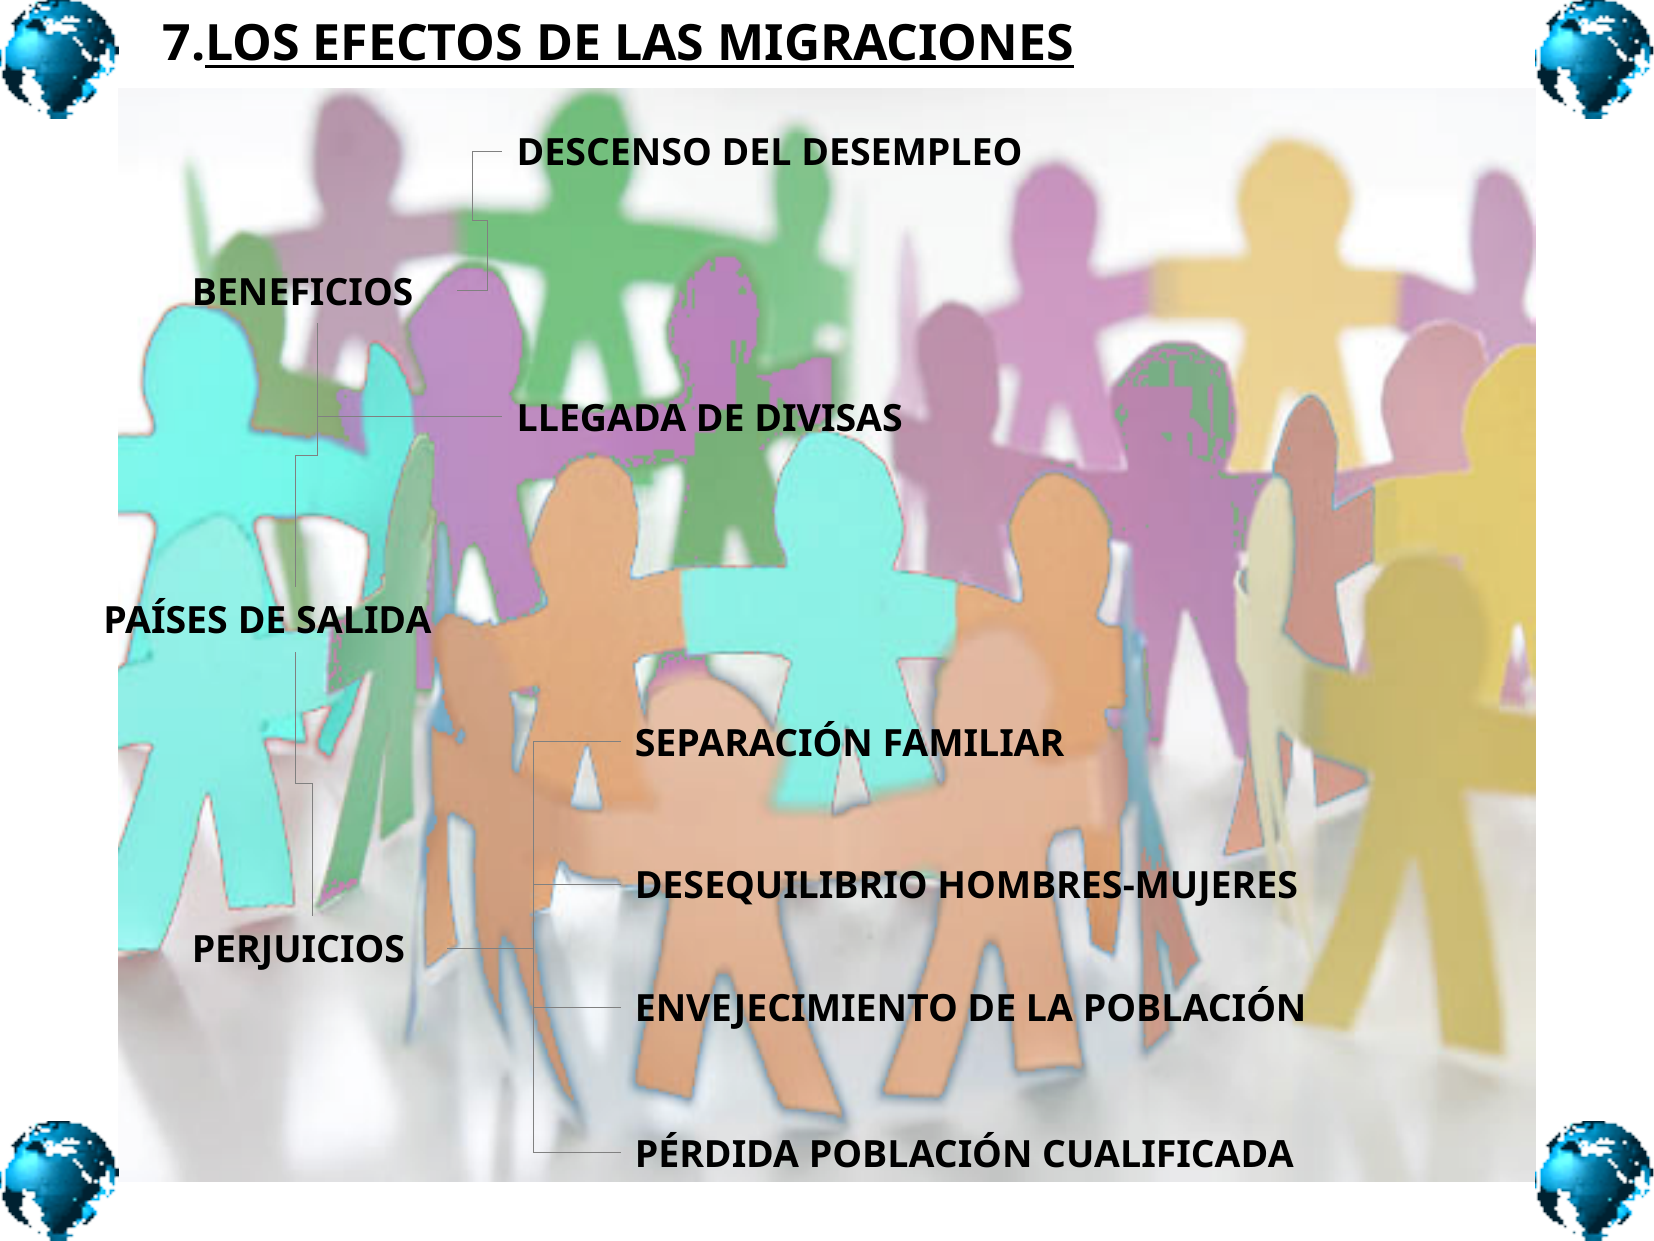

7.LOS EFECTOS DE LAS MIGRACIONES
DESCENSO DEL DESEMPLEO
BENEFICIOS
LLEGADA DE DIVISAS
PAÍSES DE SALIDA
SEPARACIÓN FAMILIAR
DESEQUILIBRIO HOMBRES-MUJERES
PERJUICIOS
ENVEJECIMIENTO DE LA POBLACIÓN
PÉRDIDA POBLACIÓN CUALIFICADA